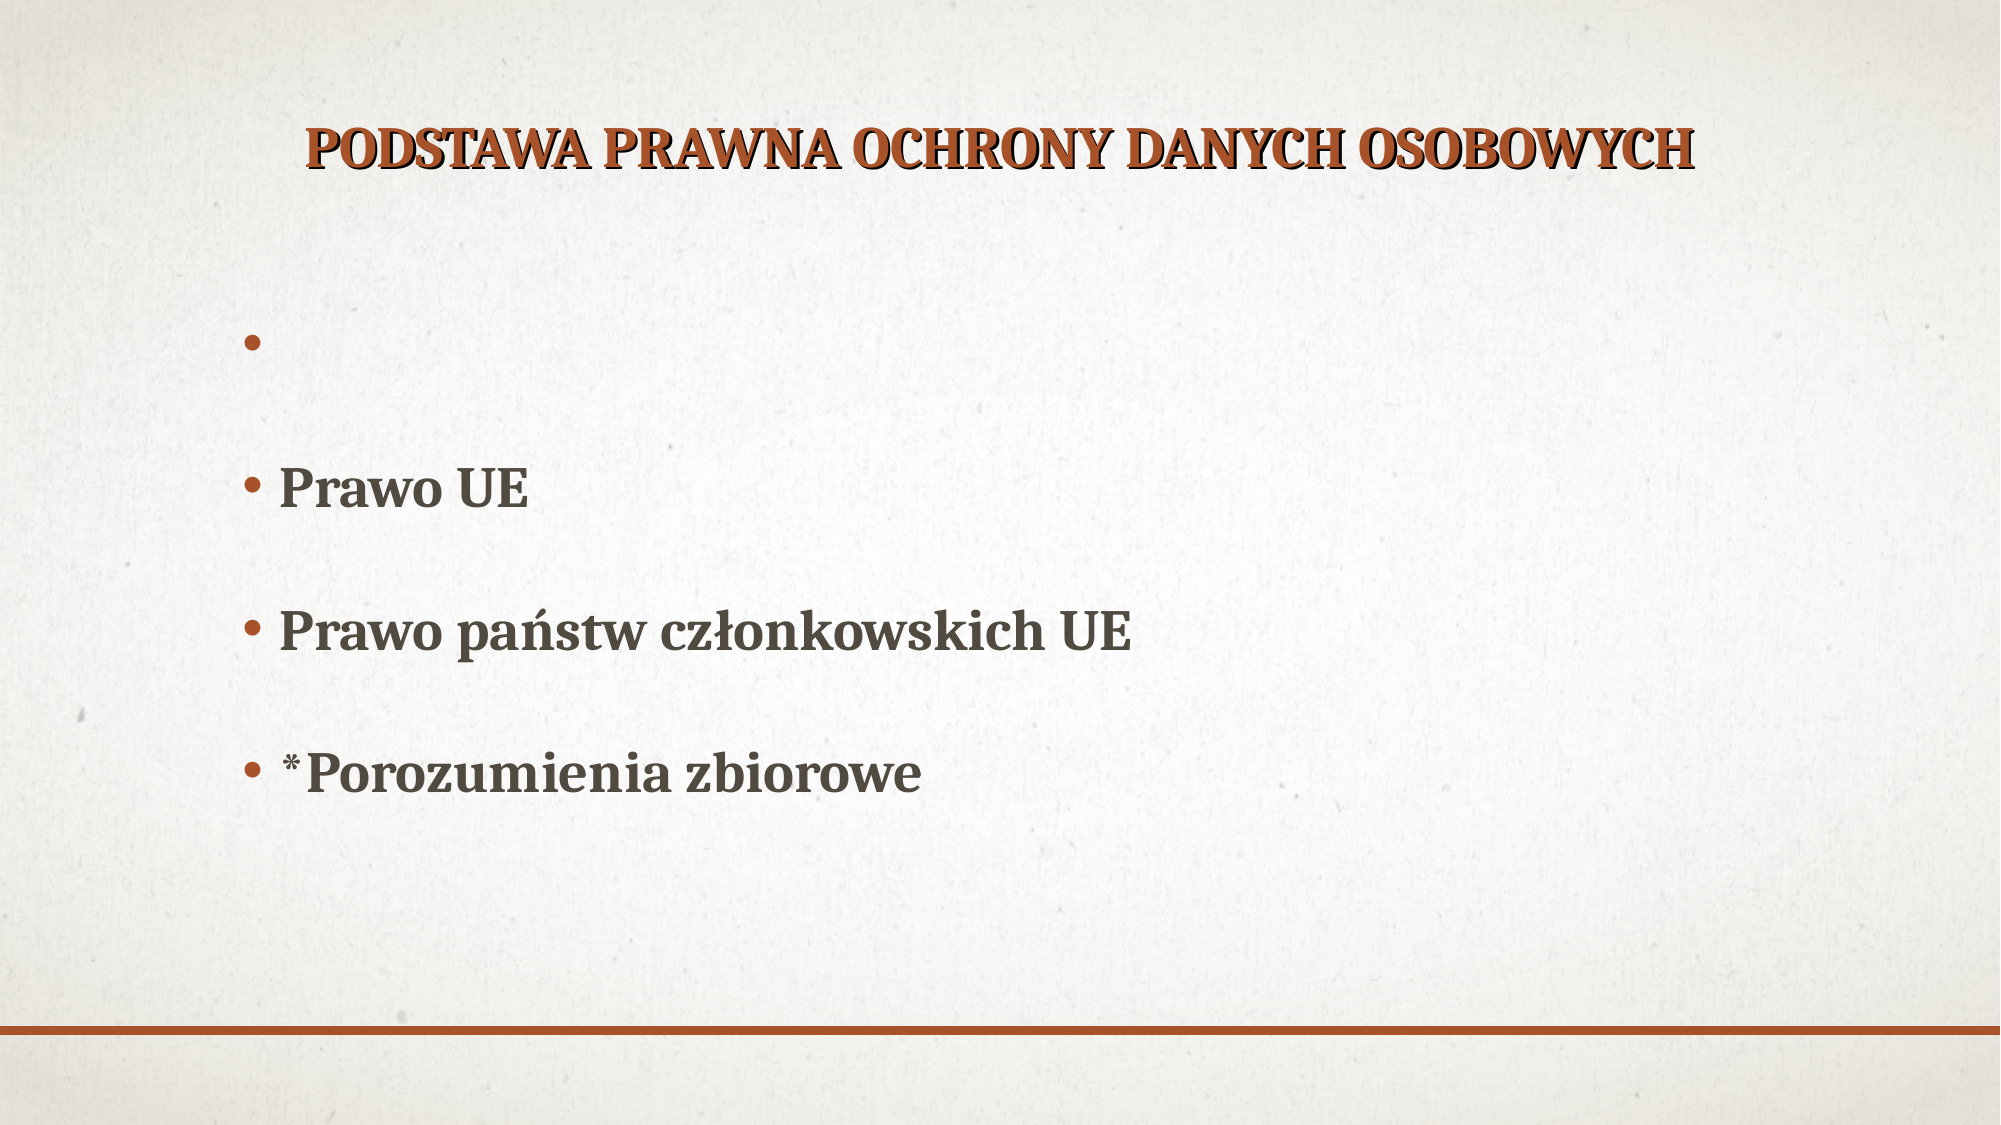

# Podstawa prawna ochrony danych osobowych
Prawo UE
Prawo państw członkowskich UE
*Porozumienia zbiorowe